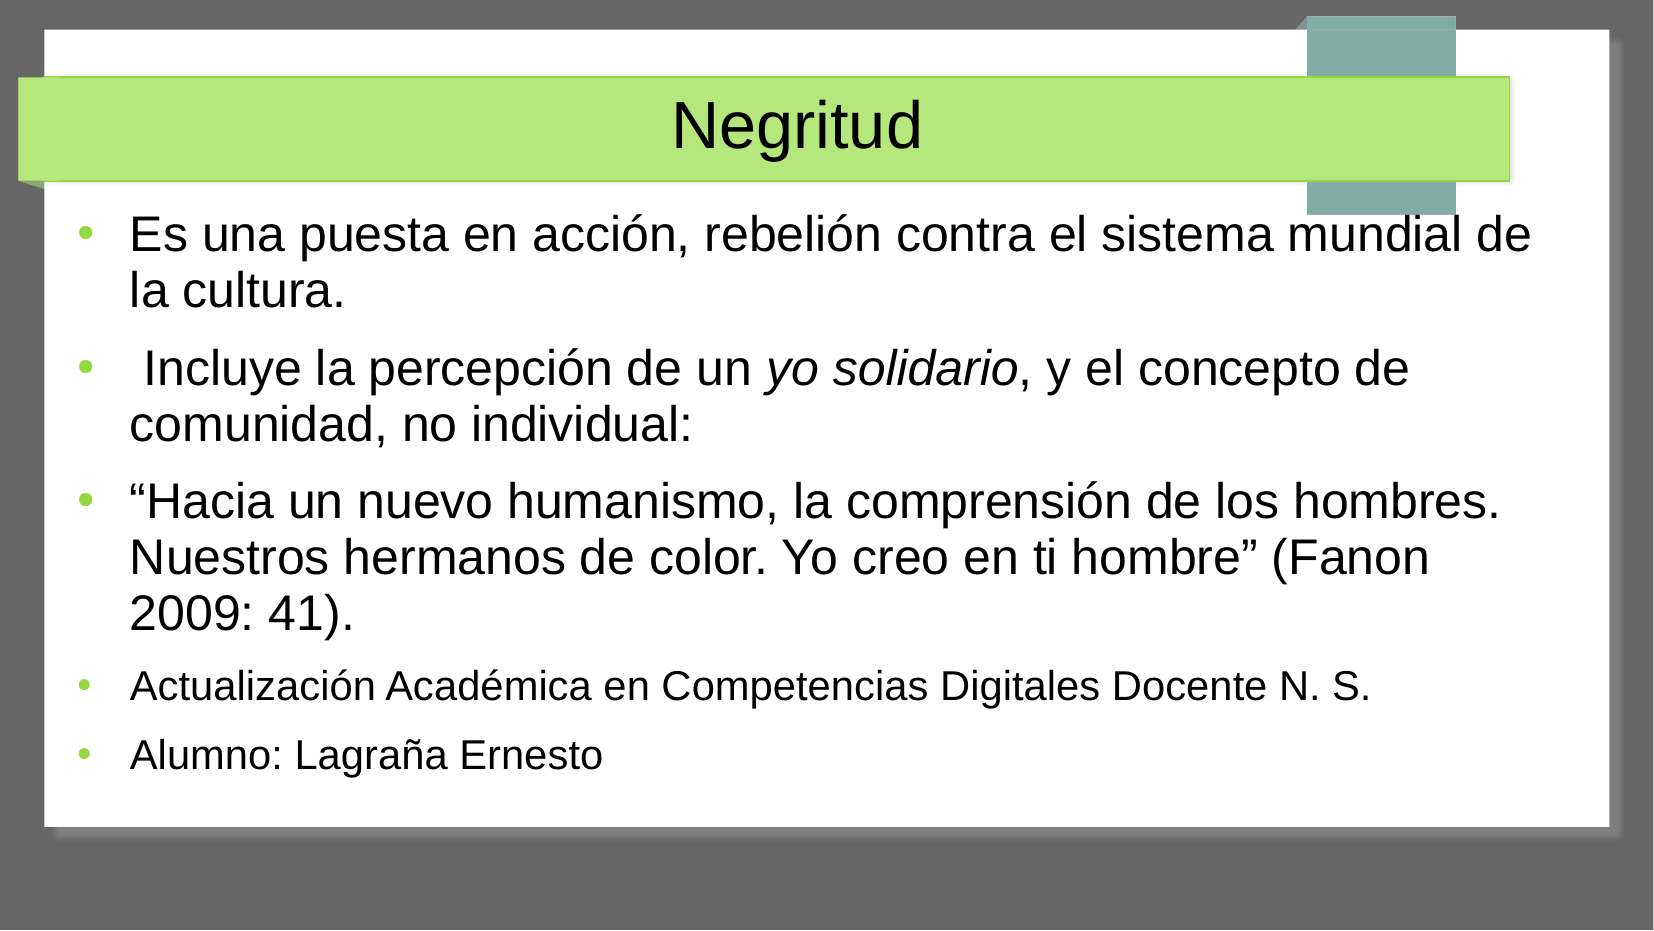

# Negritud
Es una puesta en acción, rebelión contra el sistema mundial de la cultura.
 Incluye la percepción de un yo solidario, y el concepto de comunidad, no individual:
“Hacia un nuevo humanismo, la comprensión de los hombres. Nuestros hermanos de color. Yo creo en ti hombre” (Fanon 2009: 41).
Actualización Académica en Competencias Digitales Docente N. S.
Alumno: Lagraña Ernesto